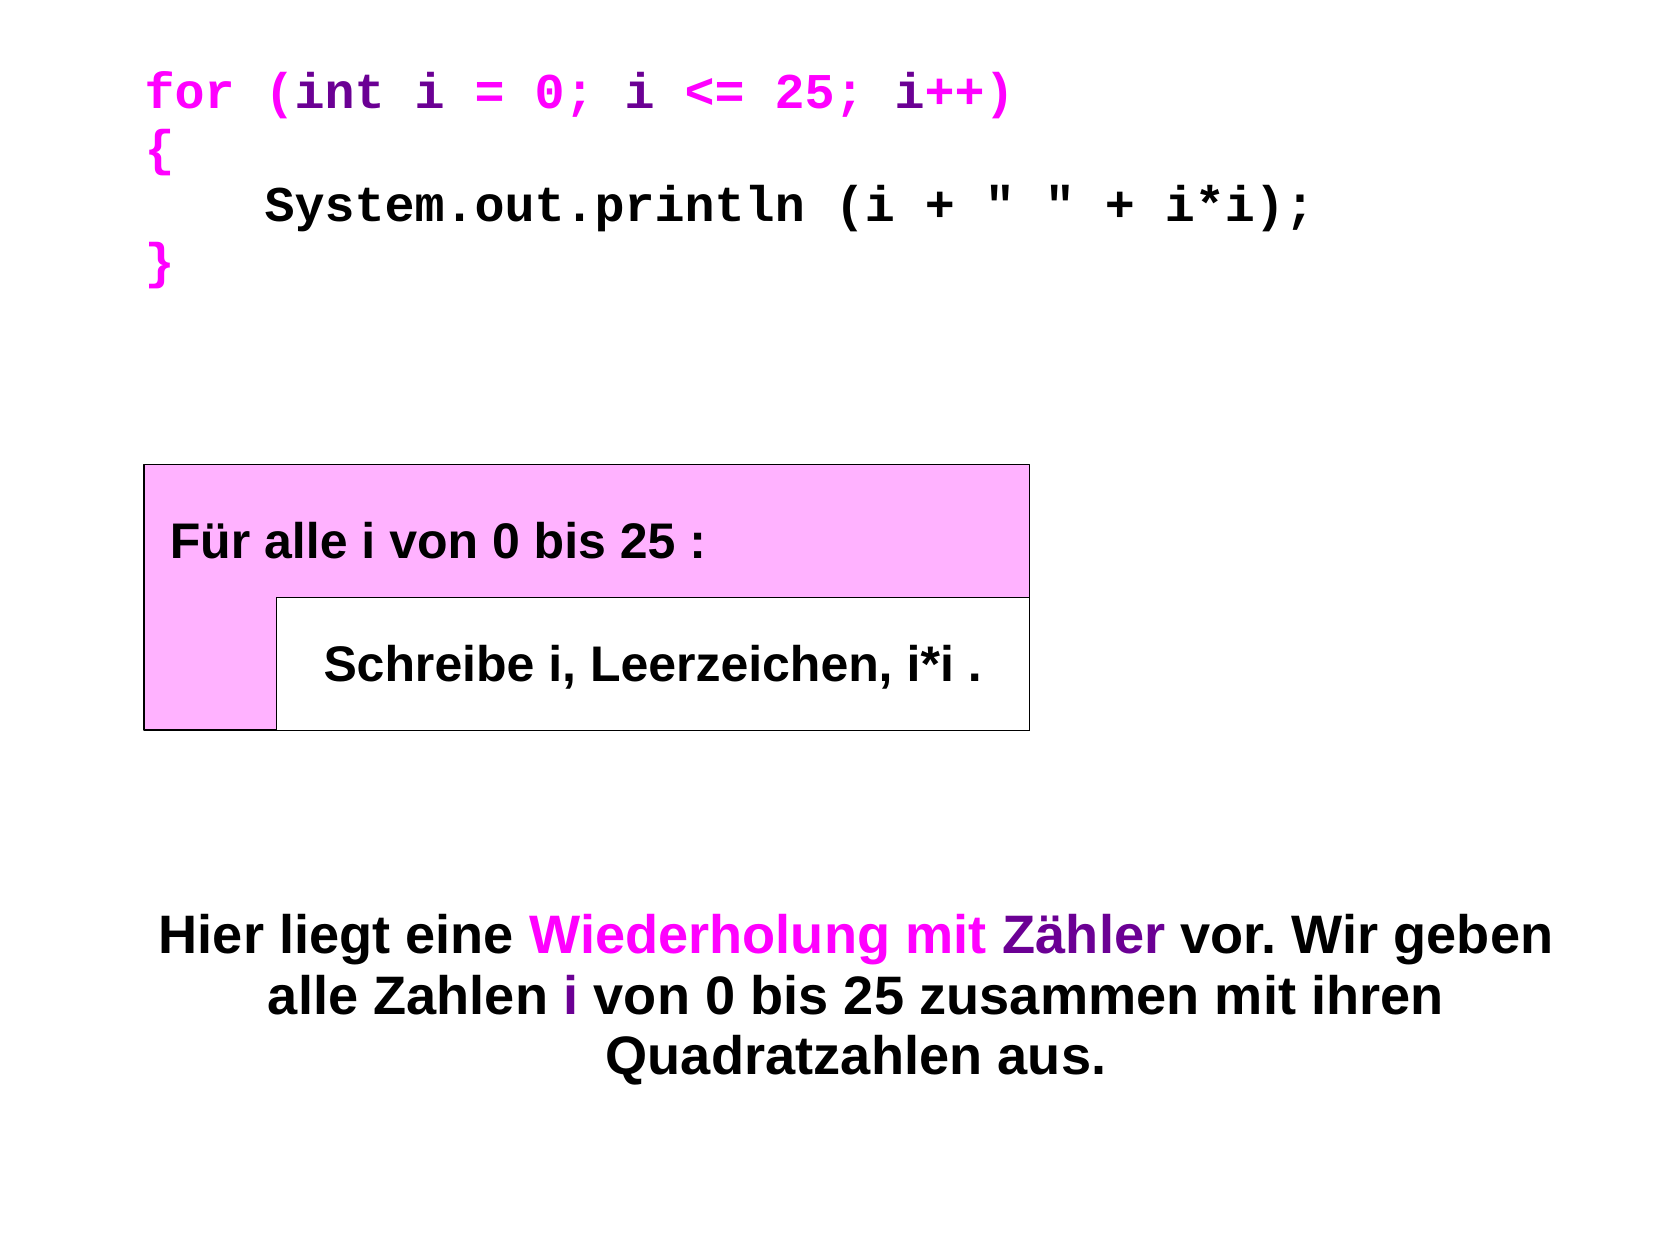

for (int i = 0; i <= 25; i++)
{
 System.out.println (i + " " + i*i);
}
Für alle i von 0 bis 25 :
Schreibe i, Leerzeichen, i*i .
Hier liegt eine Wiederholung mit Zähler vor. Wir geben alle Zahlen i von 0 bis 25 zusammen mit ihren Quadratzahlen aus.